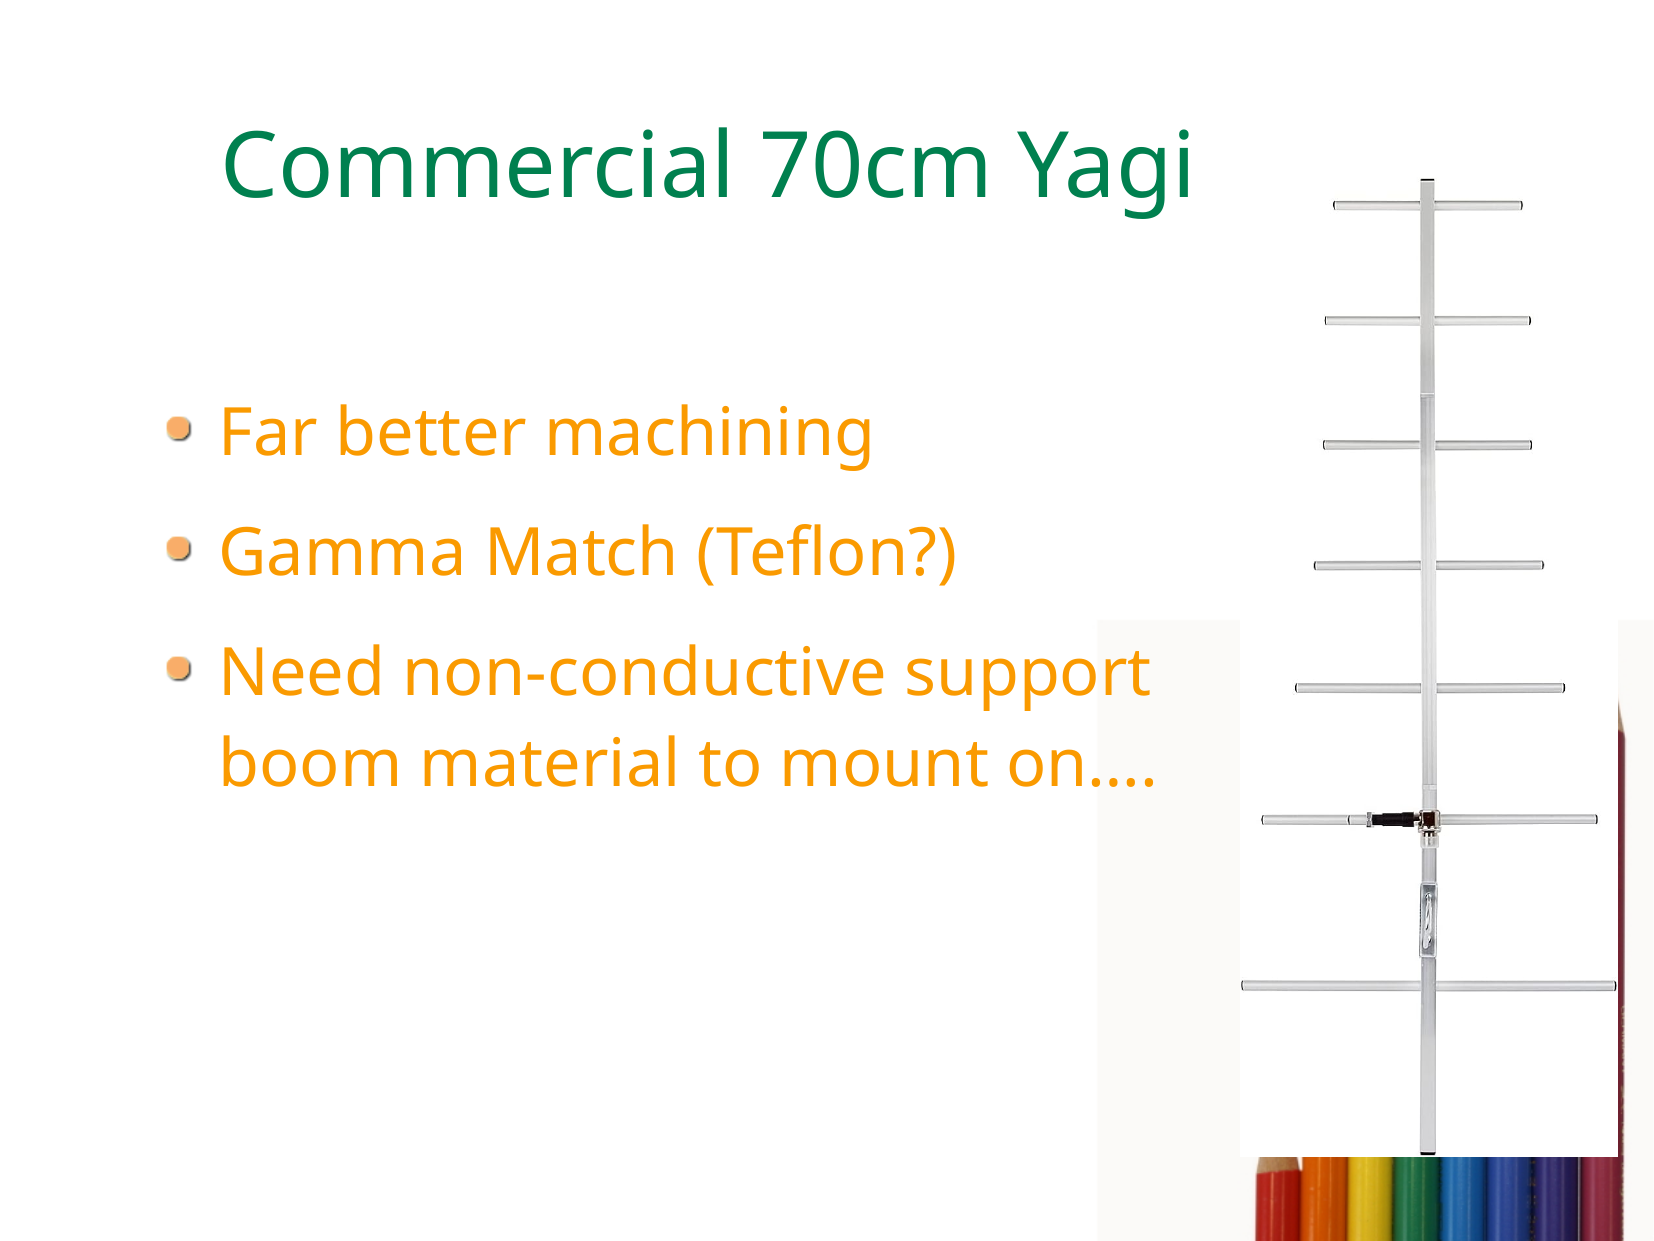

# Commercial 70cm Yagi
Far better machining
Gamma Match (Teflon?)
Need non-conductive support boom material to mount on….